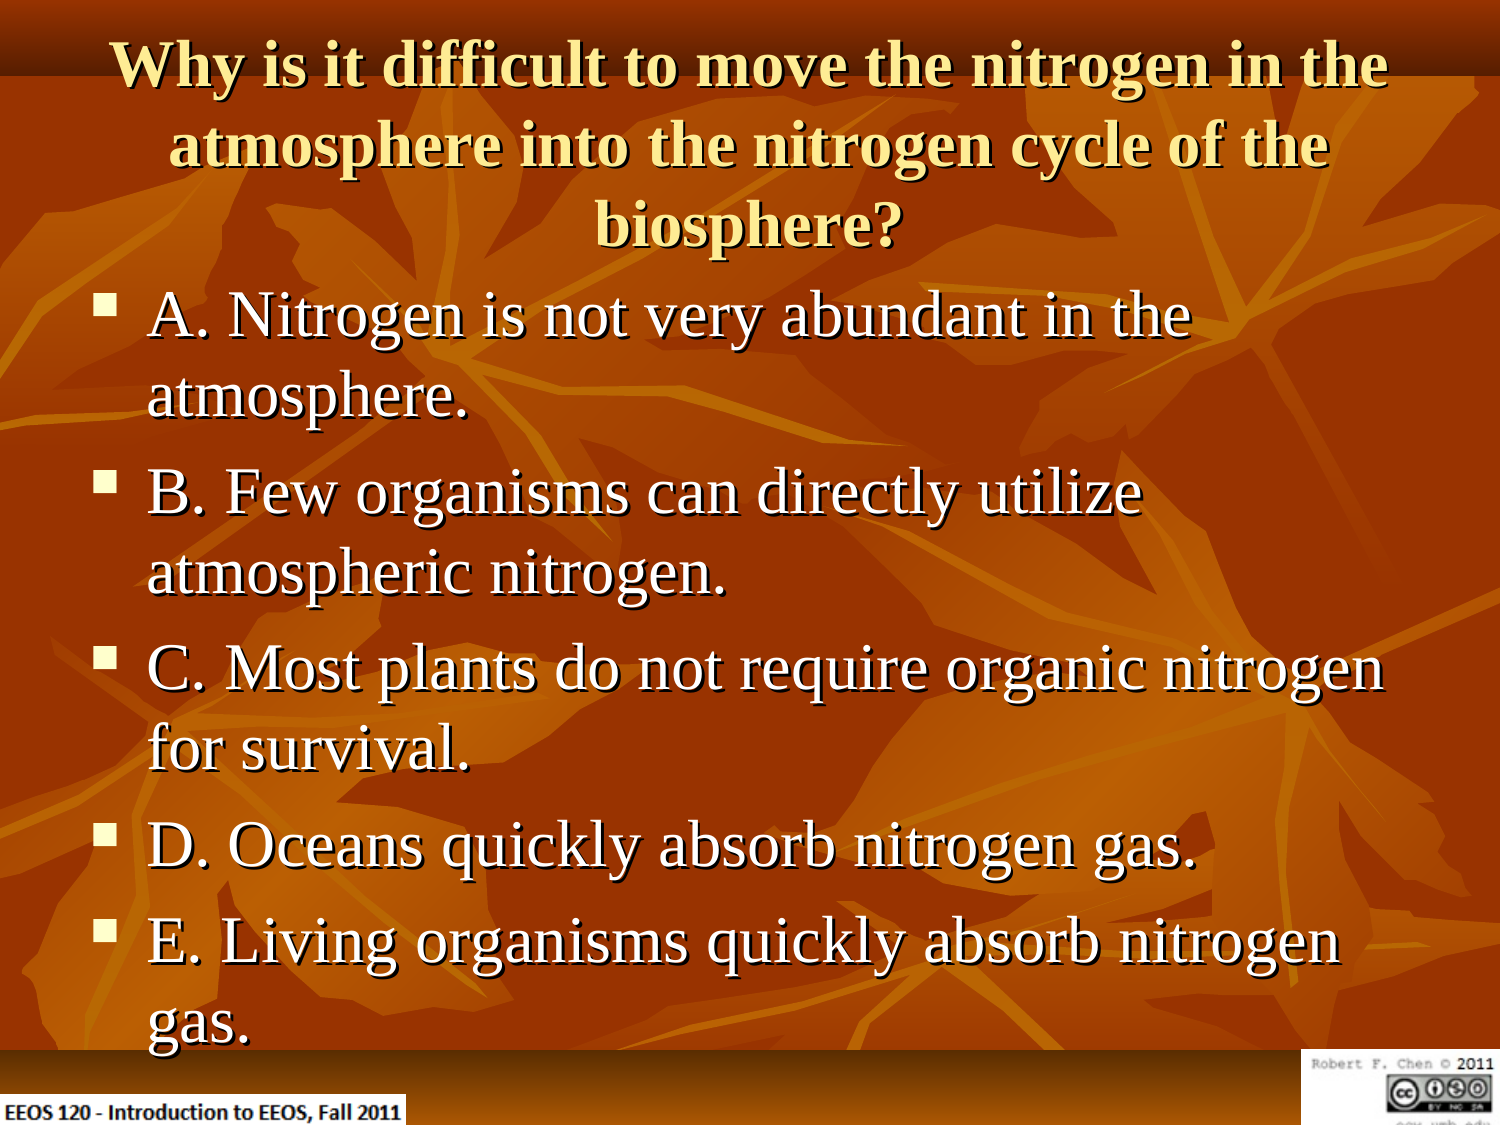

# Why is it difficult to move the nitrogen in the atmosphere into the nitrogen cycle of the biosphere?
A. Nitrogen is not very abundant in the atmosphere.
B. Few organisms can directly utilize atmospheric nitrogen.
C. Most plants do not require organic nitrogen for survival.
D. Oceans quickly absorb nitrogen gas.
E. Living organisms quickly absorb nitrogen gas.